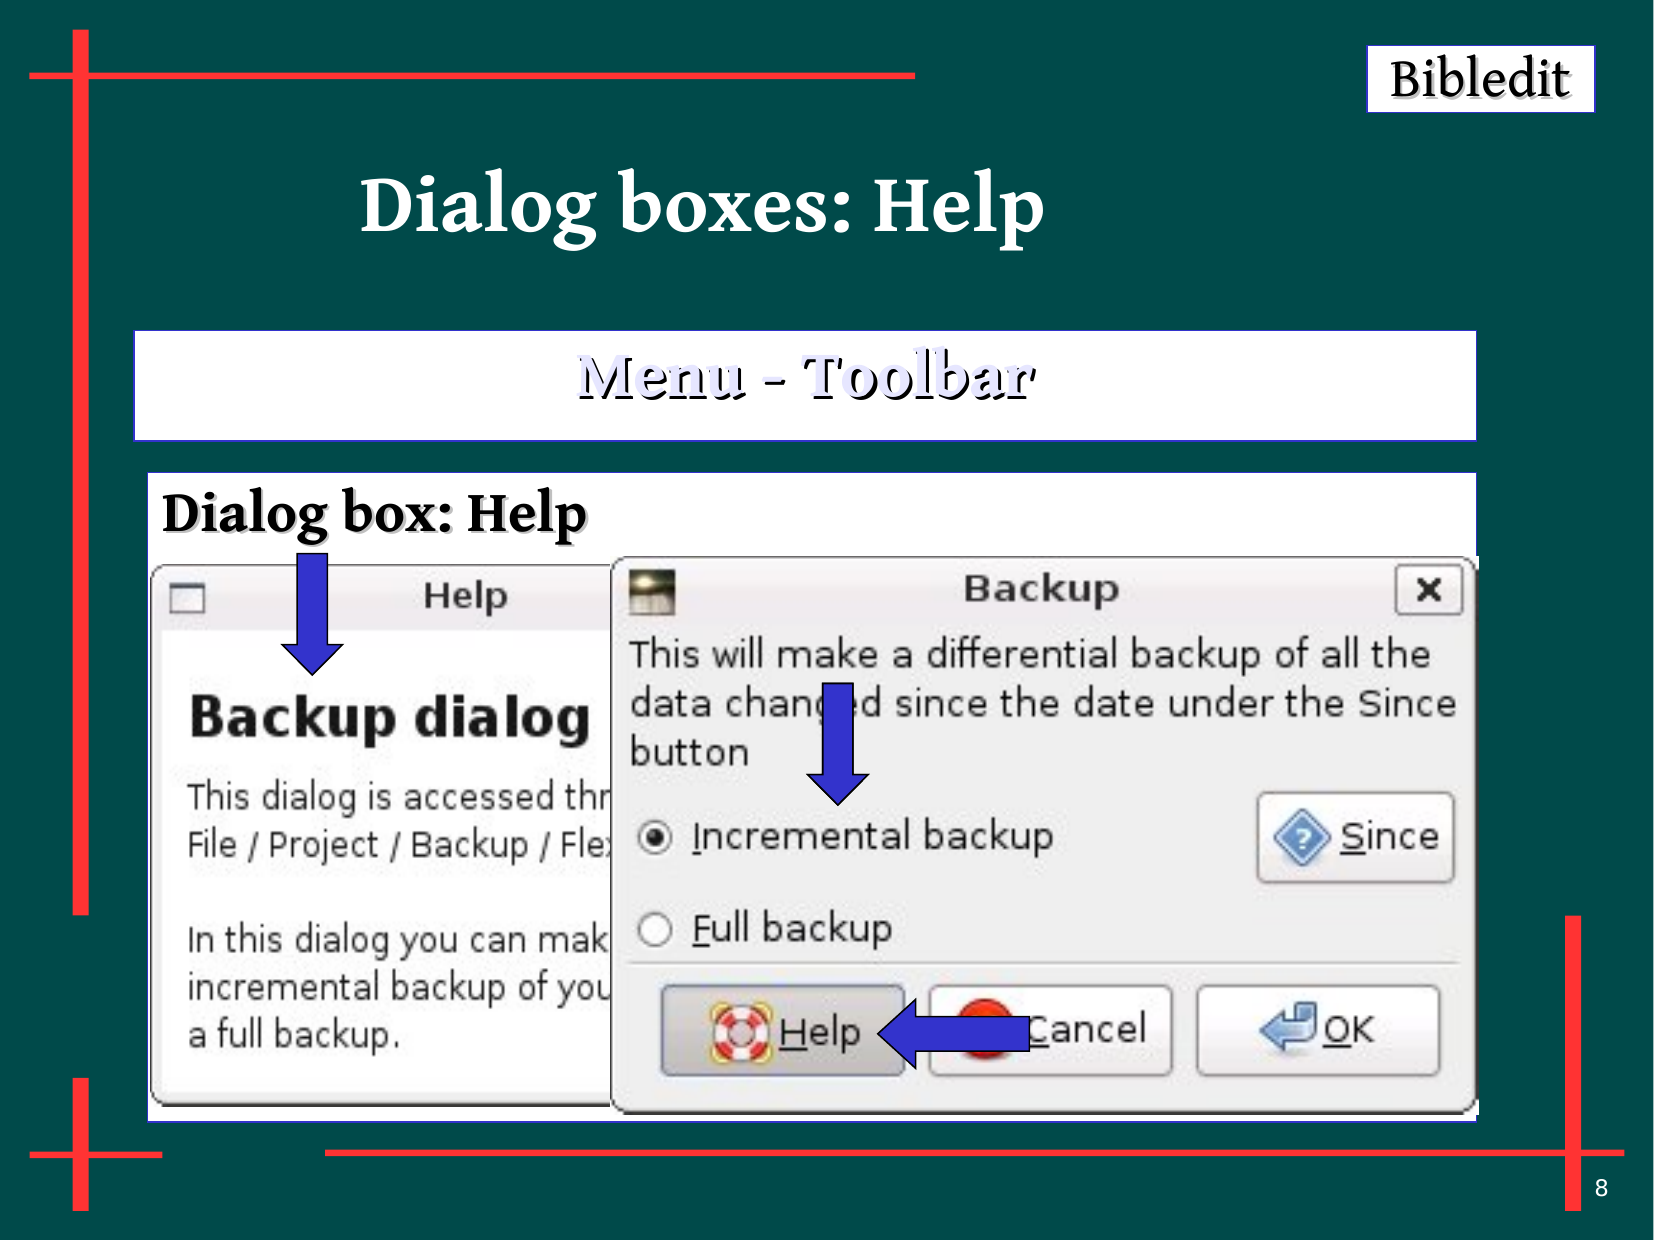

Bibledit
# Dialog boxes: Help
Menu - Toolbar
Dialog box: Help